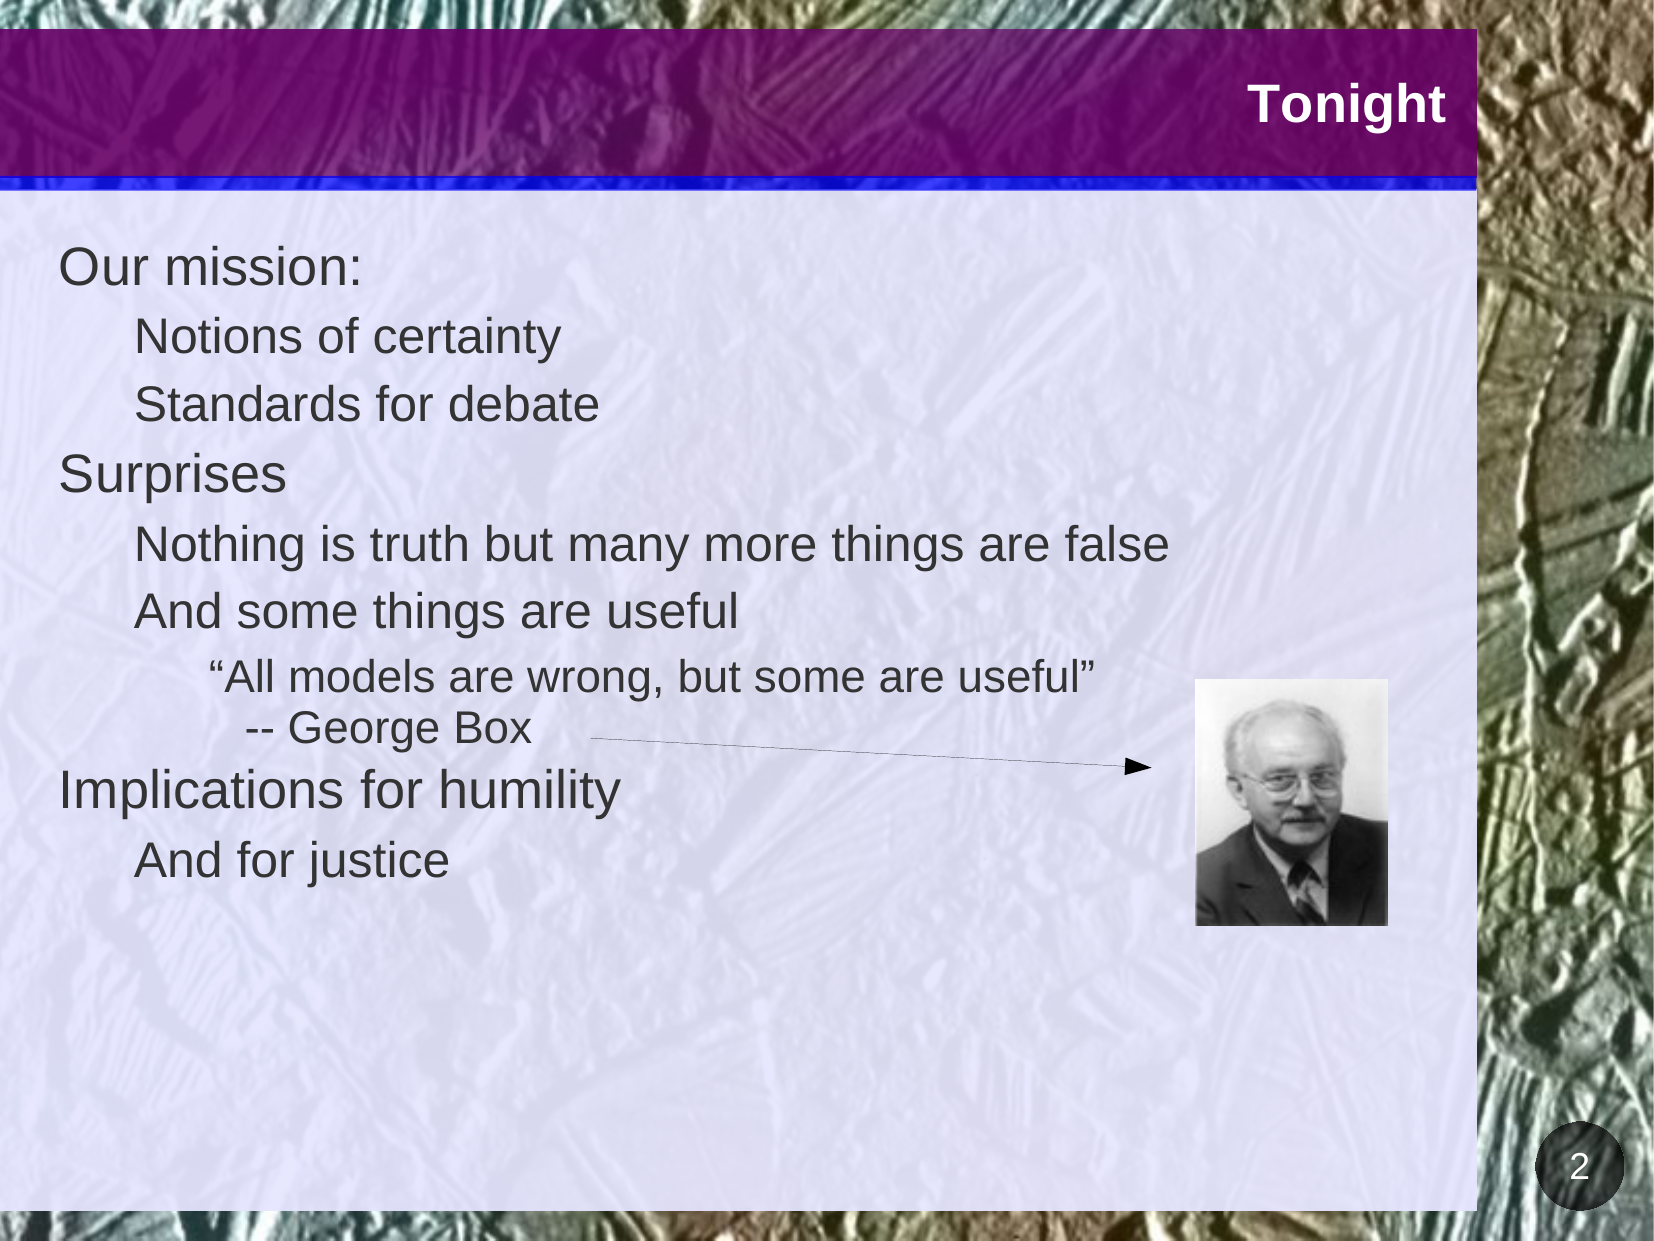

“All models are wrong, but some are useful”
-- George Box
# Tonight
Our mission:
Notions of certainty
Standards for debate
Surprises
Nothing is truth but many more things are false
And some things are useful
“All models are wrong, but some are useful”
-- George Box
Implications for humility
And for justice